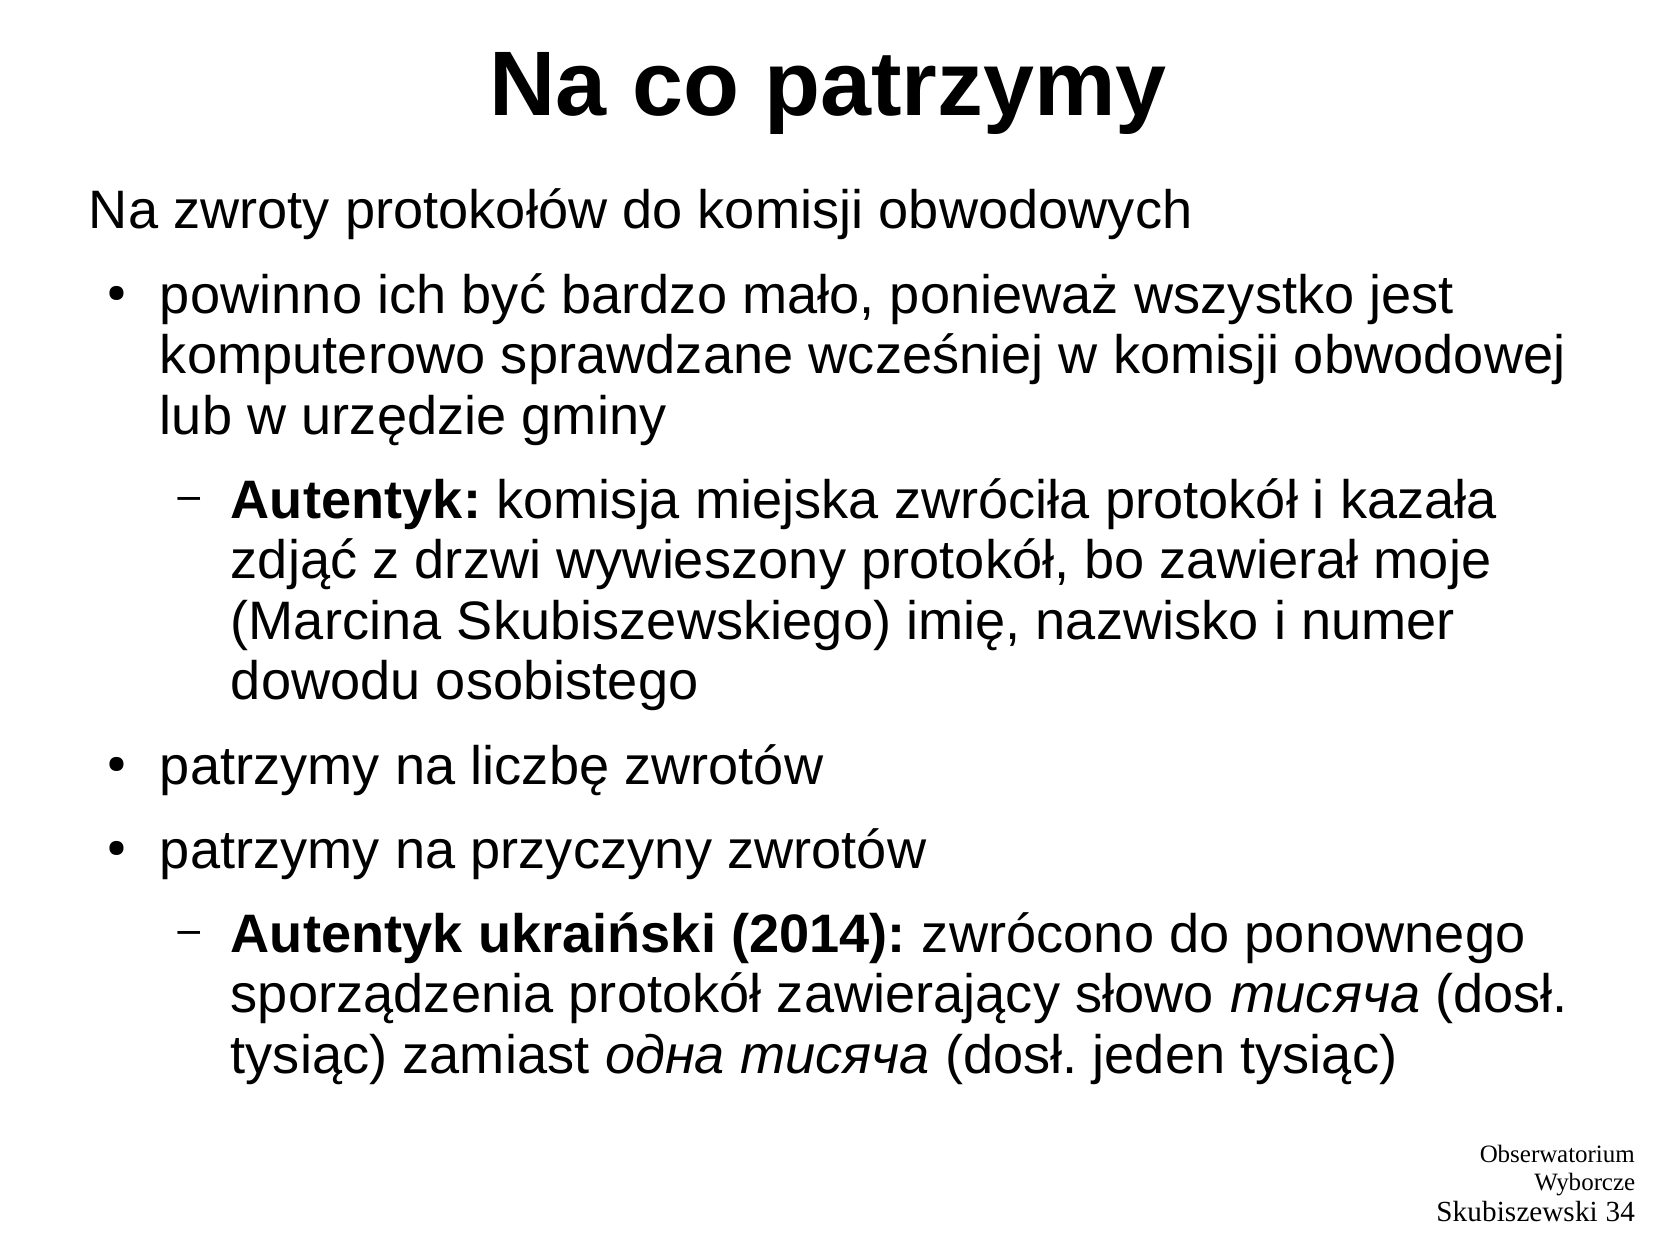

# Na co patrzymy
Na zwroty protokołów do komisji obwodowych
powinno ich być bardzo mało, ponieważ wszystko jest komputerowo sprawdzane wcześniej w komisji obwodowej lub w urzędzie gminy
Autentyk: komisja miejska zwróciła protokół i kazała zdjąć z drzwi wywieszony protokół, bo zawierał moje (Marcina Skubiszewskiego) imię, nazwisko i numer dowodu osobistego
patrzymy na liczbę zwrotów
patrzymy na przyczyny zwrotów
Autentyk ukraiński (2014): zwrócono do ponownego sporządzenia protokół zawierający słowo тисяча (dosł. tysiąc) zamiast одна тисяча (dosł. jeden tysiąc)
34